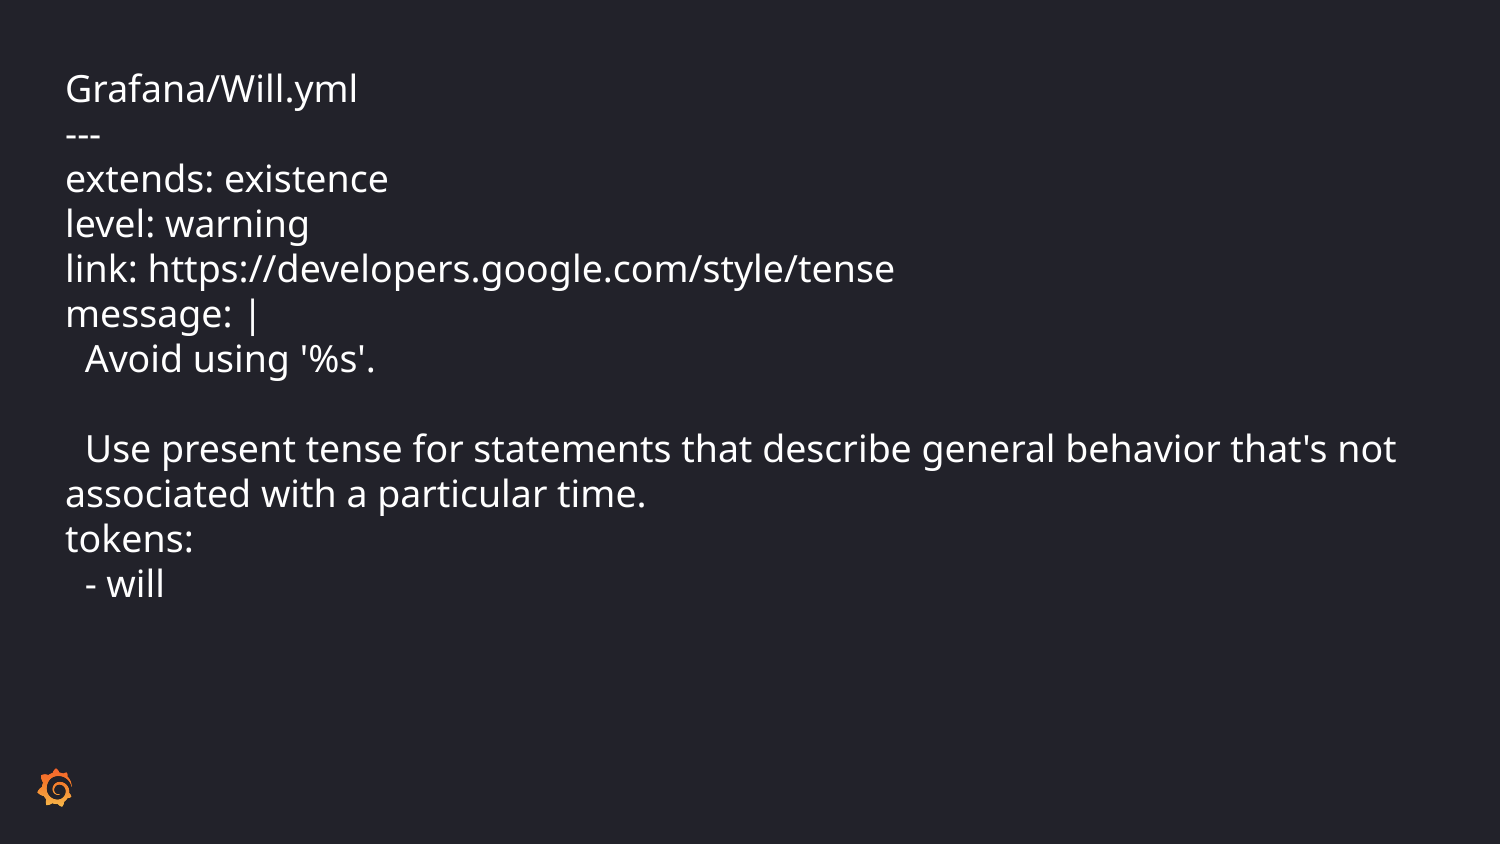

Grafana/Will.yml
---
extends: existence
level: warning
link: https://developers.google.com/style/tense
message: |
 Avoid using '%s'.
 Use present tense for statements that describe general behavior that's not associated with a particular time.
tokens:
 - will